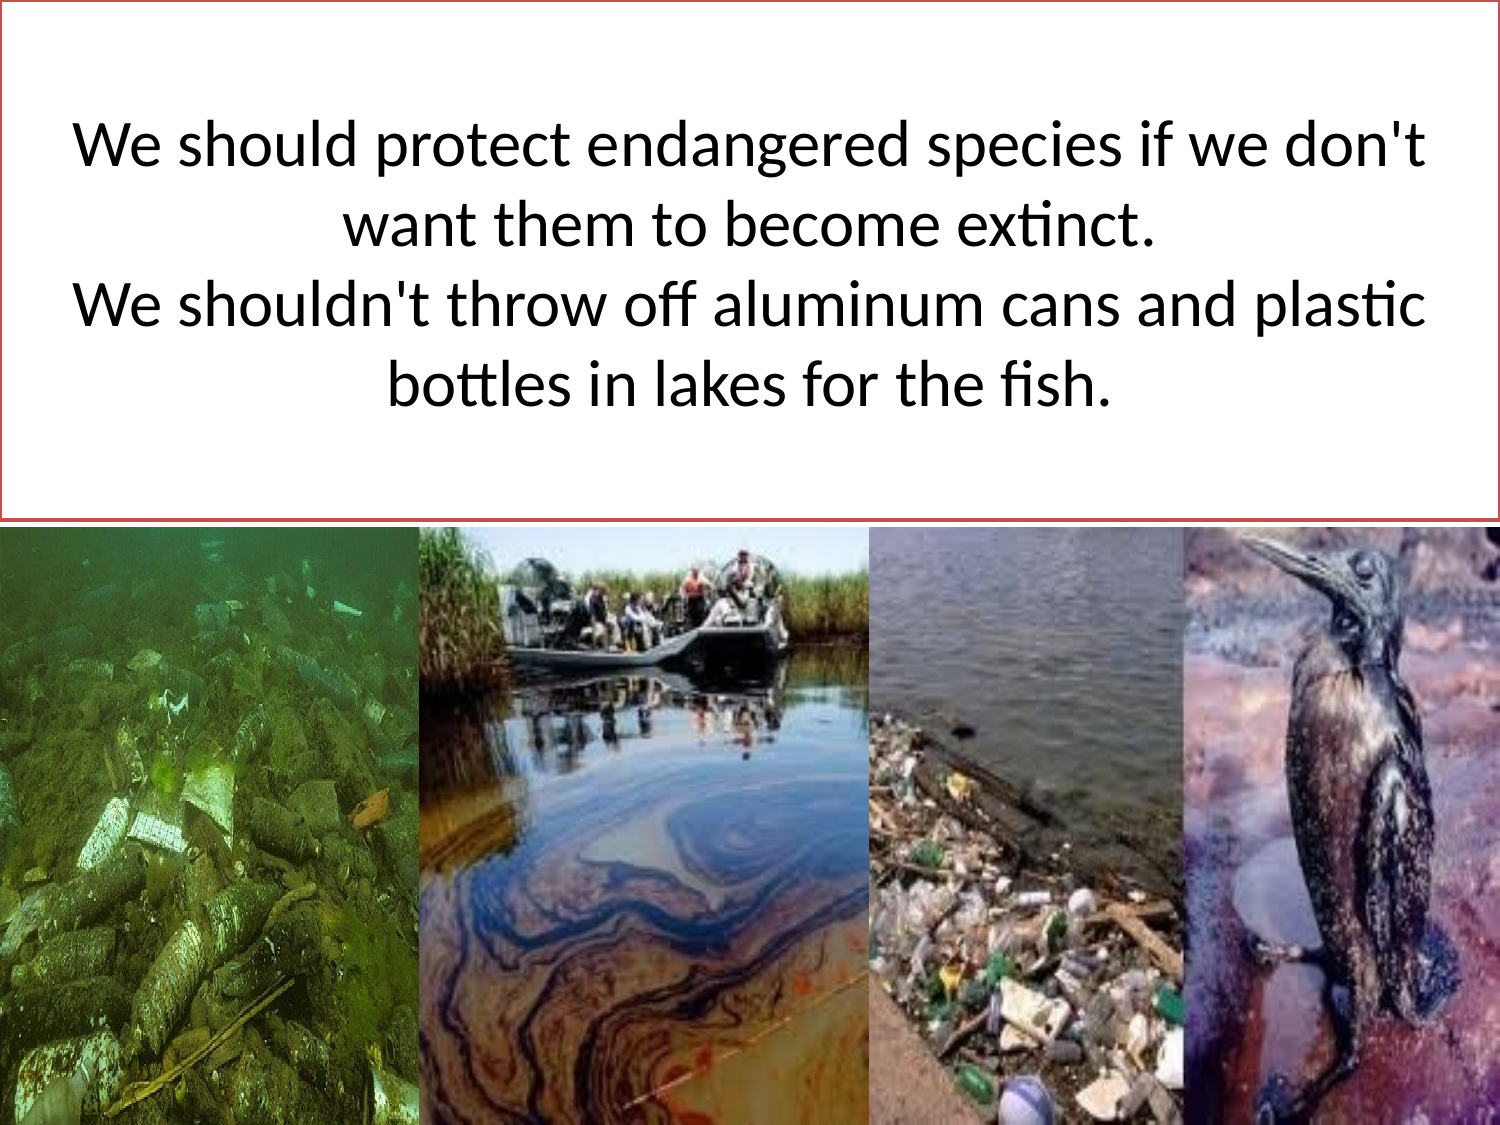

# We should protect endangered species if we don't want them to become extinct. We shouldn't throw off aluminum cans and plastic bottles in lakes for the fish.